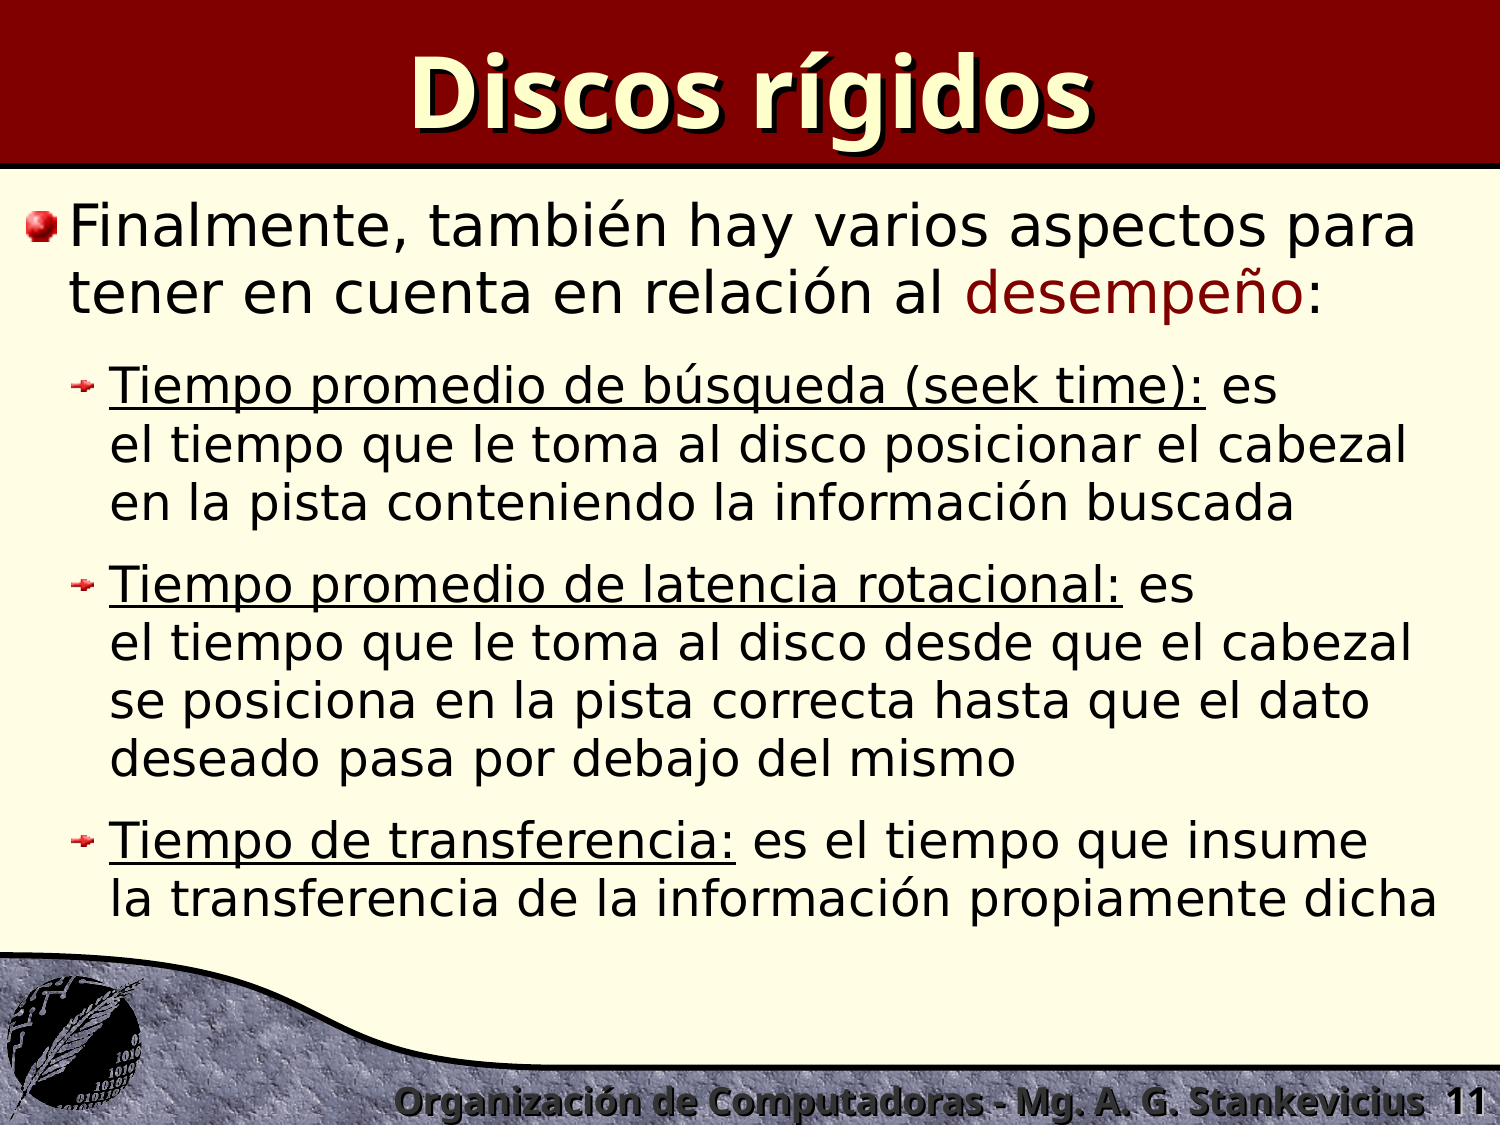

# Discos rígidos
Finalmente, también hay varios aspectos para tener en cuenta en relación al desempeño:
Tiempo promedio de búsqueda (seek time): es
el tiempo que le toma al disco posicionar el cabezal
en la pista conteniendo la información buscada
Tiempo promedio de latencia rotacional: es
el tiempo que le toma al disco desde que el cabezal se posiciona en la pista correcta hasta que el dato deseado pasa por debajo del mismo
Tiempo de transferencia: es el tiempo que insume
la transferencia de la información propiamente dicha
11